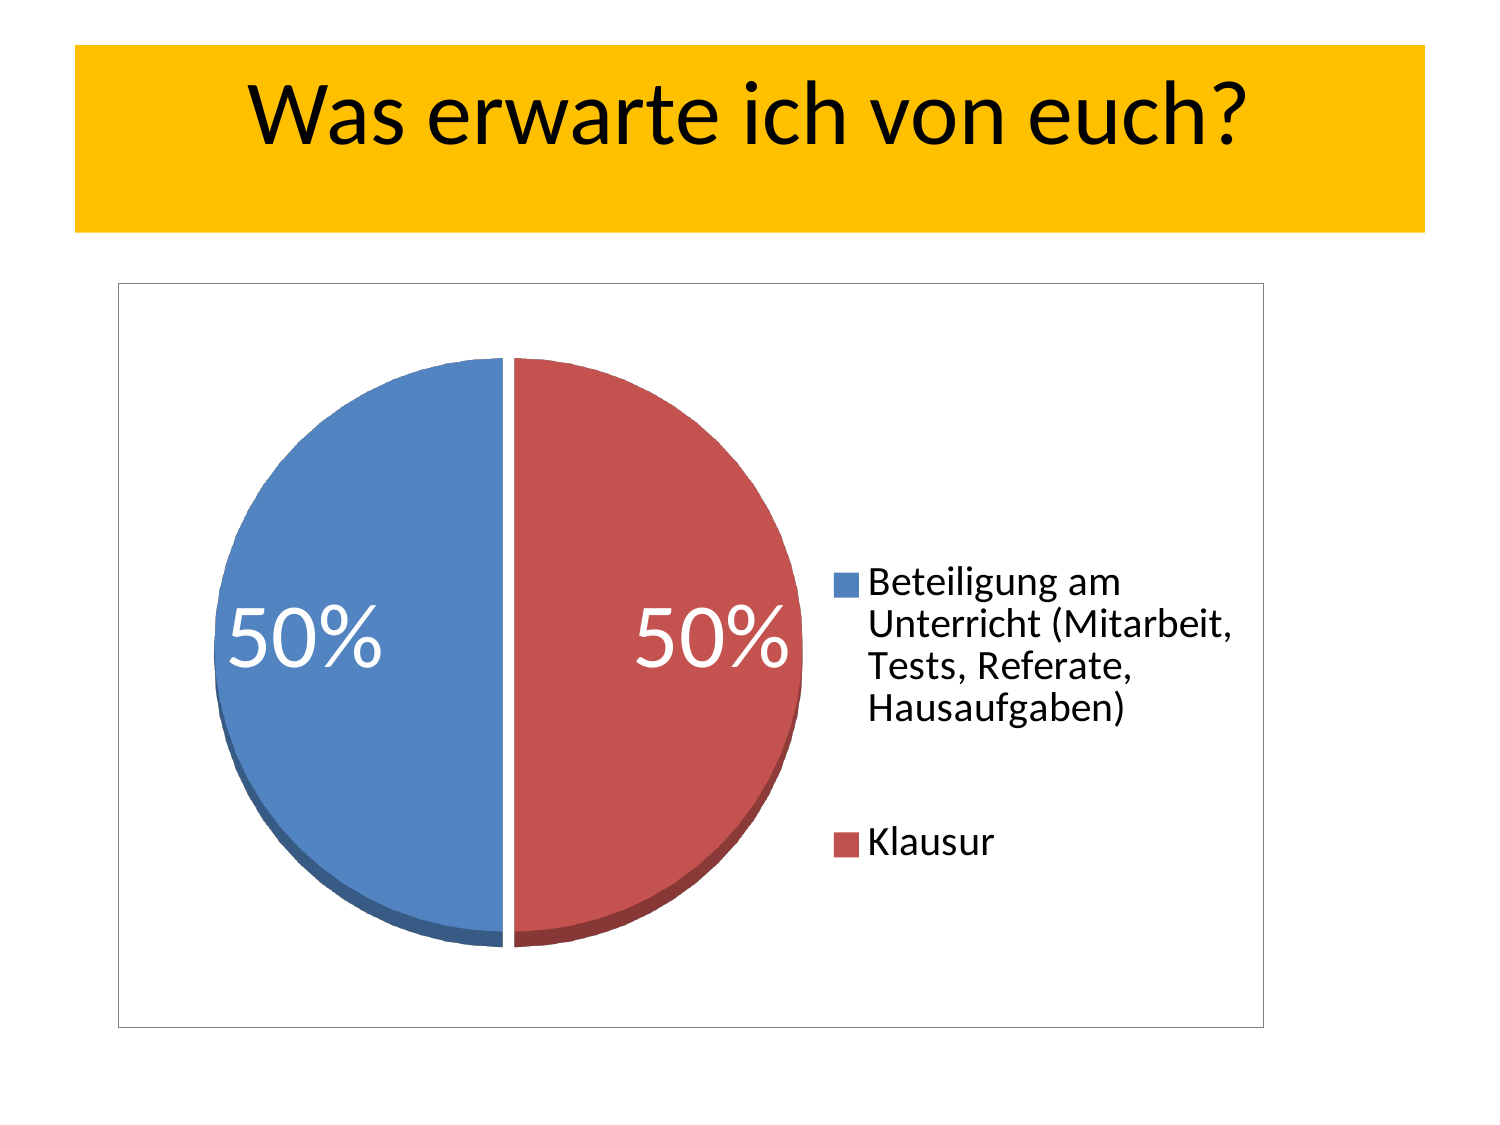

# Was erwarte ich von euch?
[unsupported chart]